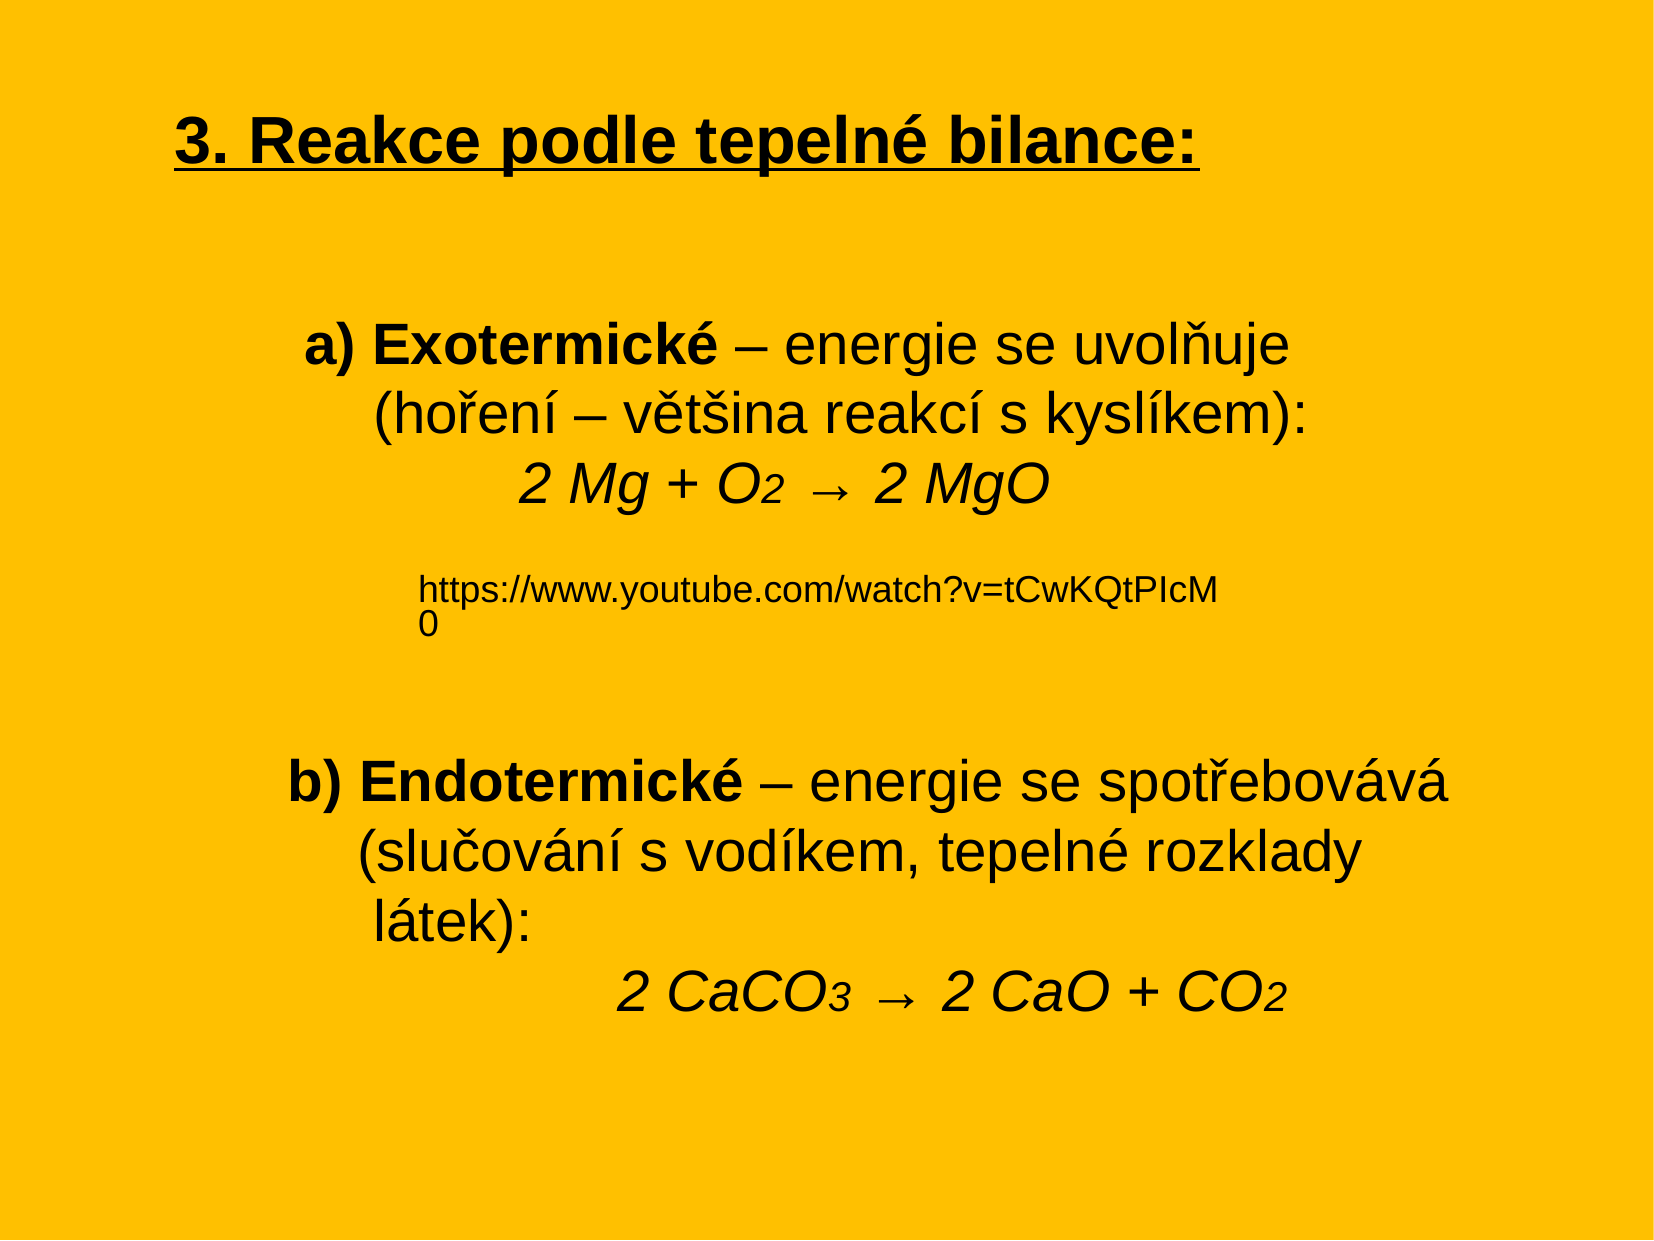

# 3. Reakce podle tepelné bilance:
 a) Exotermické – energie se uvolňuje (hoření – většina reakcí s kyslíkem): 2 Mg + O2 → 2 MgO
 b) Endotermické – energie se spotřebovává (slučování s vodíkem, tepelné rozklady látek): 2 CaCO3 → 2 CaO + CO2
https://www.youtube.com/watch?v=tCwKQtPIcM0